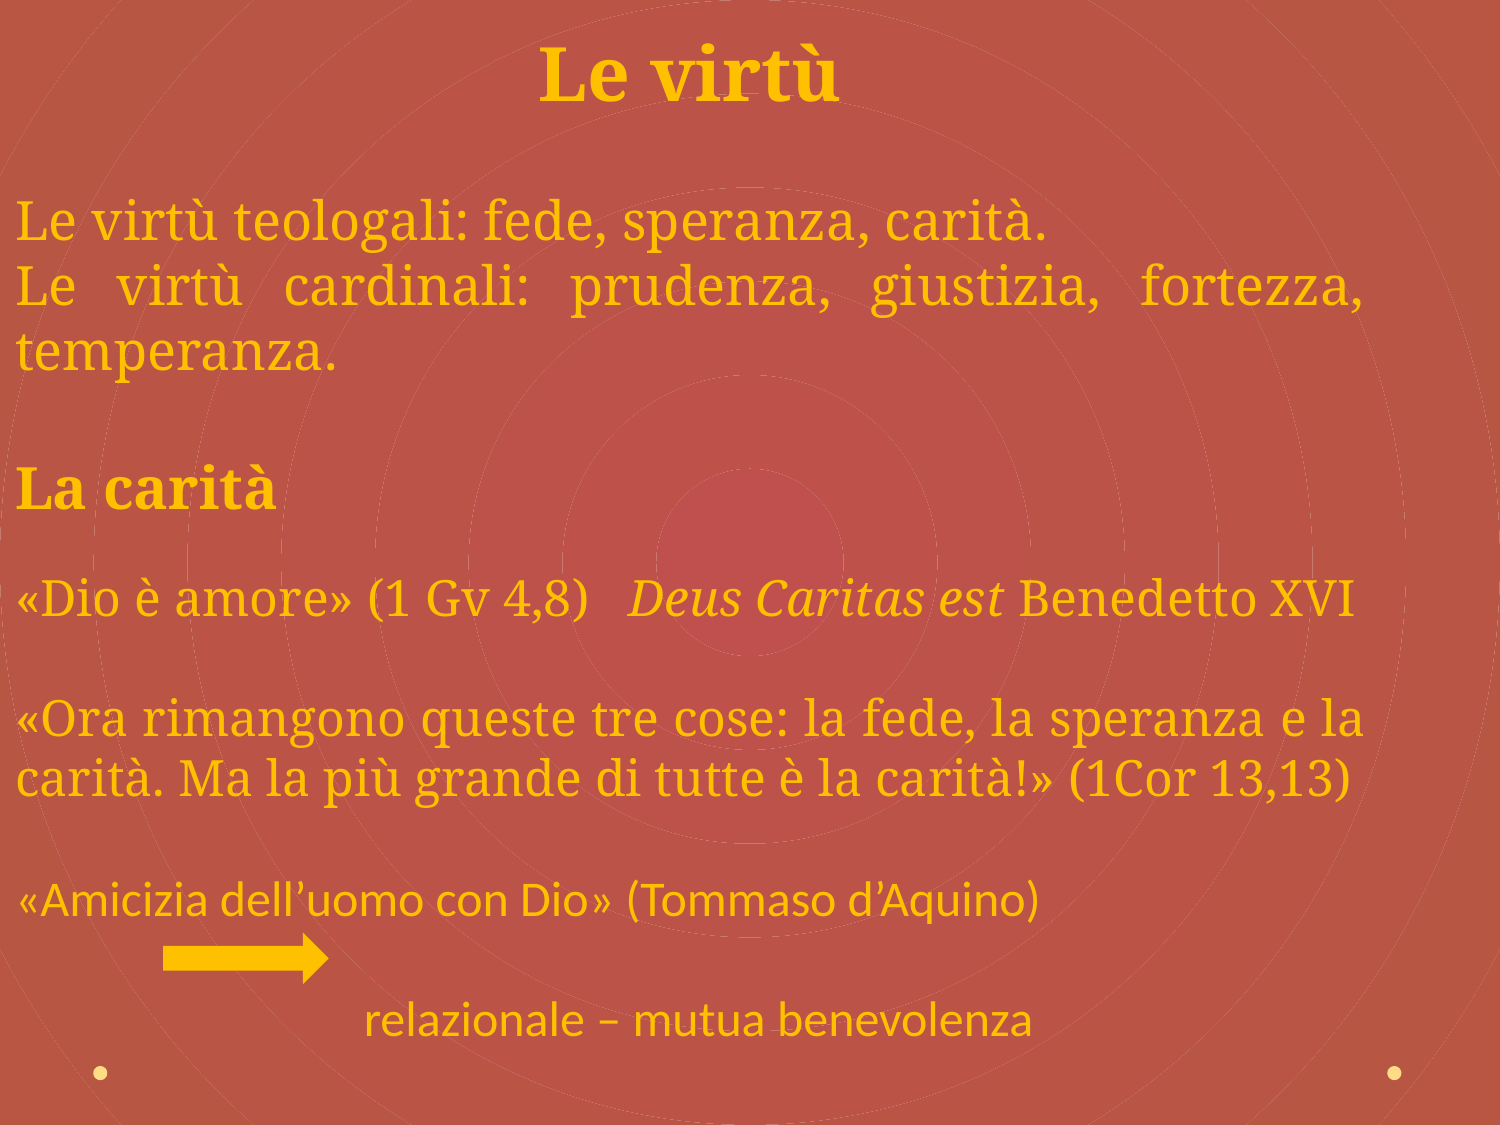

Le virtù
Le virtù teologali: fede, speranza, carità.
Le virtù cardinali: prudenza, giustizia, fortezza, temperanza.
La carità
«Dio è amore» (1 Gv 4,8) Deus Caritas est Benedetto XVI
«Ora rimangono queste tre cose: la fede, la speranza e la carità. Ma la più grande di tutte è la carità!» (1Cor 13,13)
«Amicizia dell’uomo con Dio» (Tommaso d’Aquino)
 relazionale – mutua benevolenza